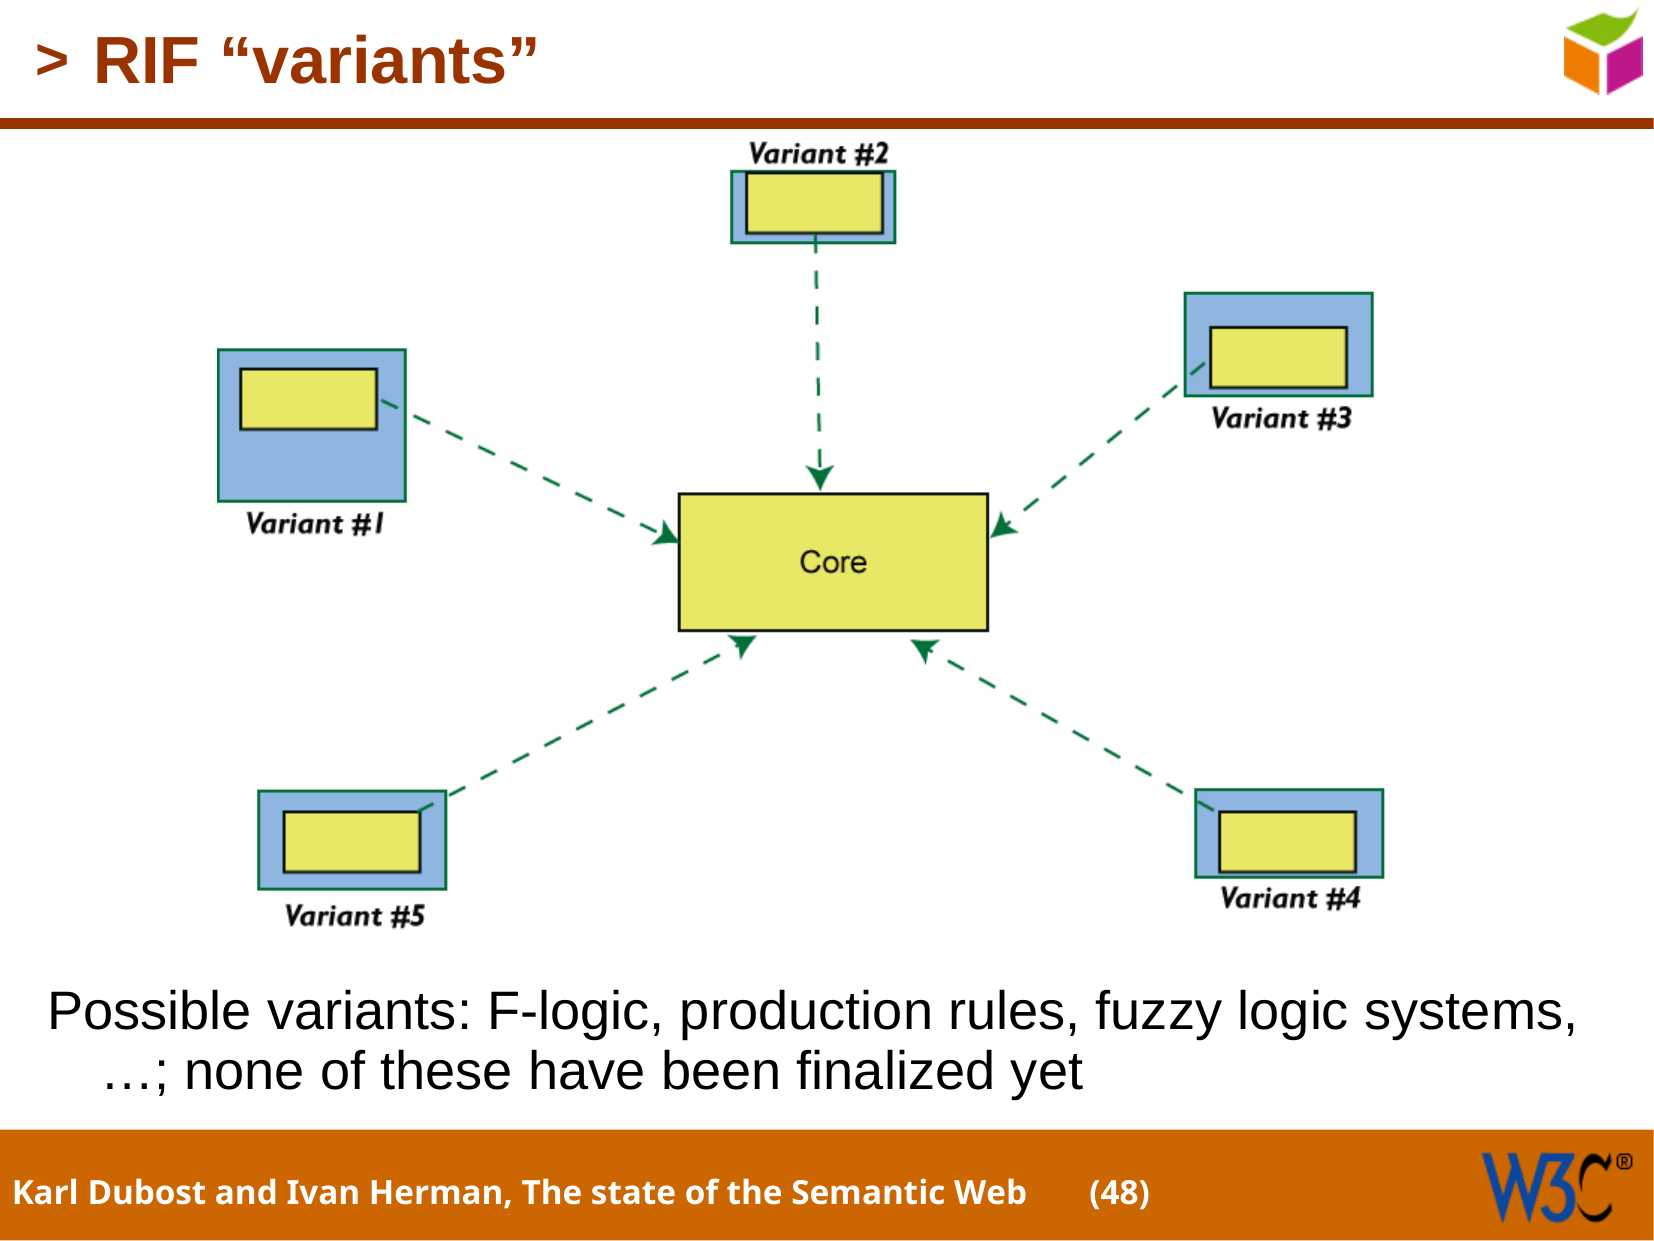

# RIF “variants”
Possible variants: F-logic, production rules, fuzzy logic systems, …; none of these have been finalized yet